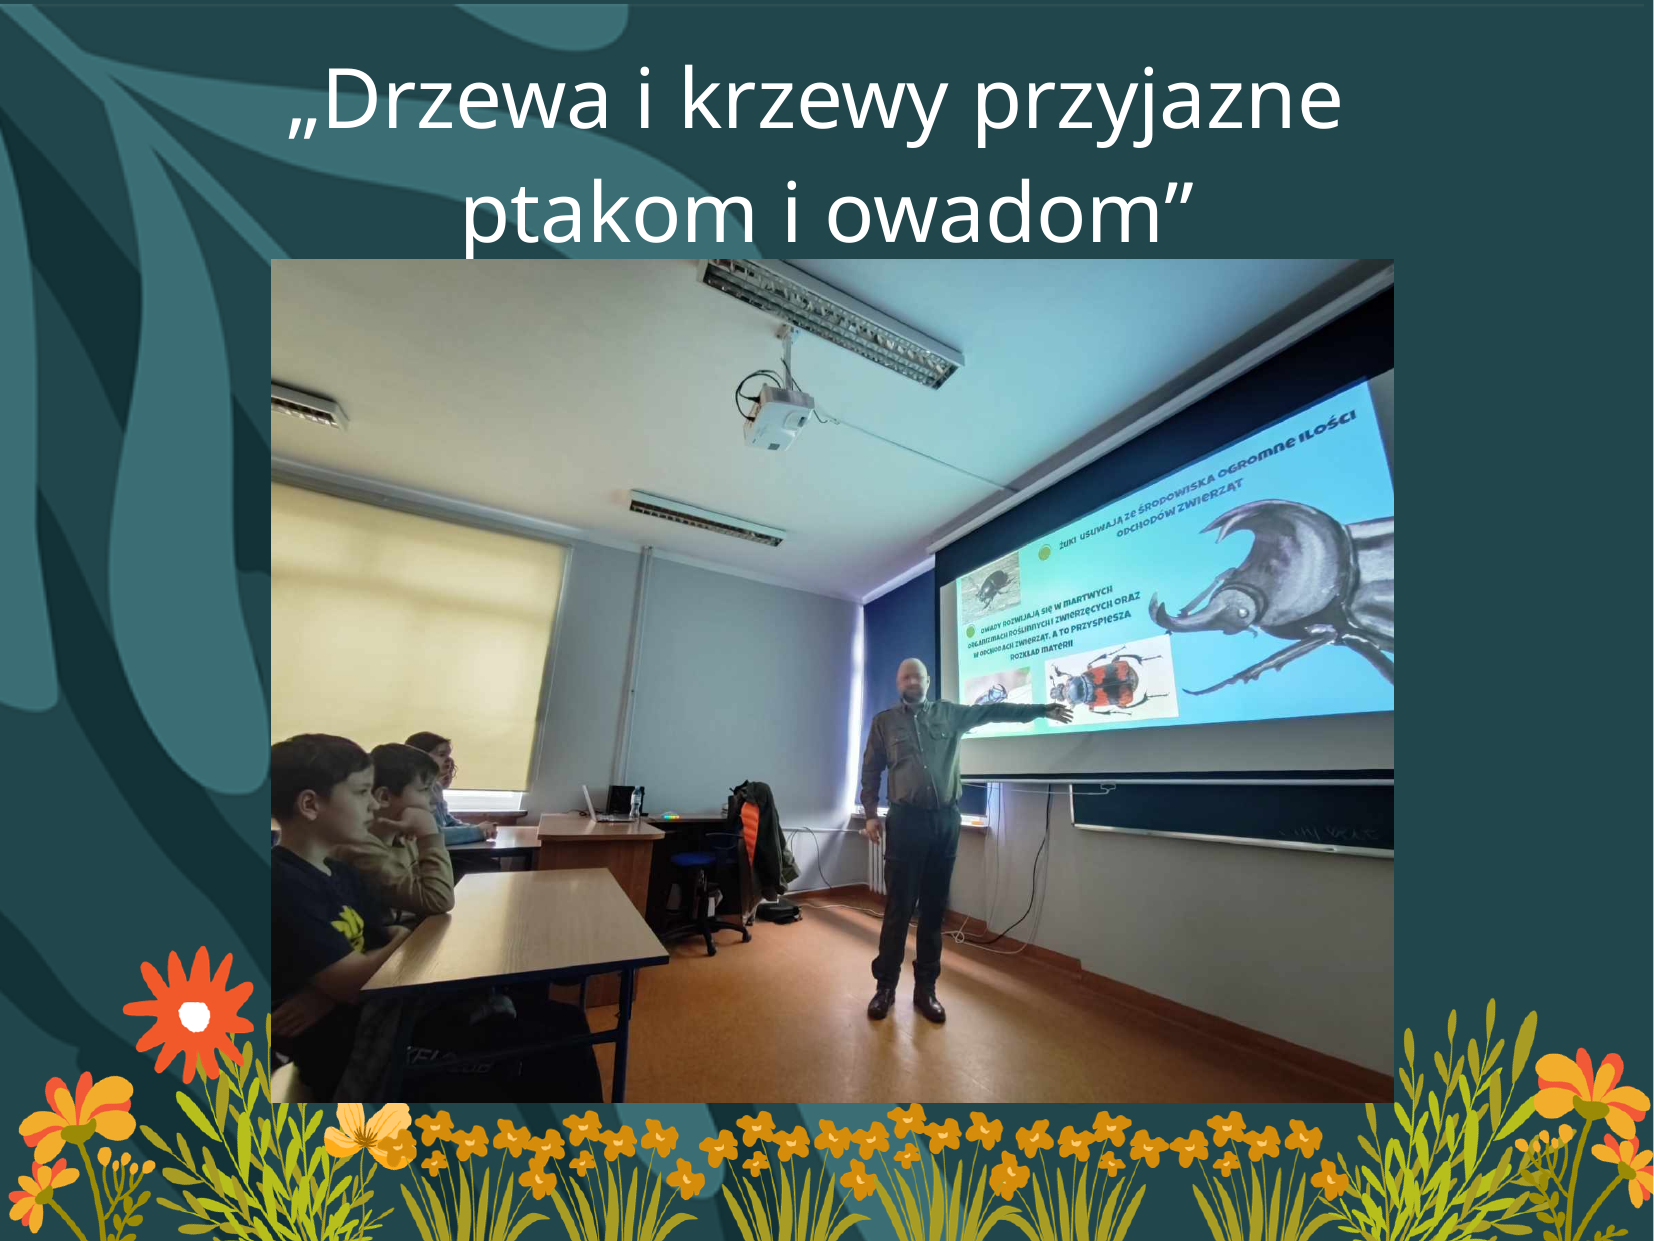

# „Drzewa i krzewy przyjazne ptakom i owadom”